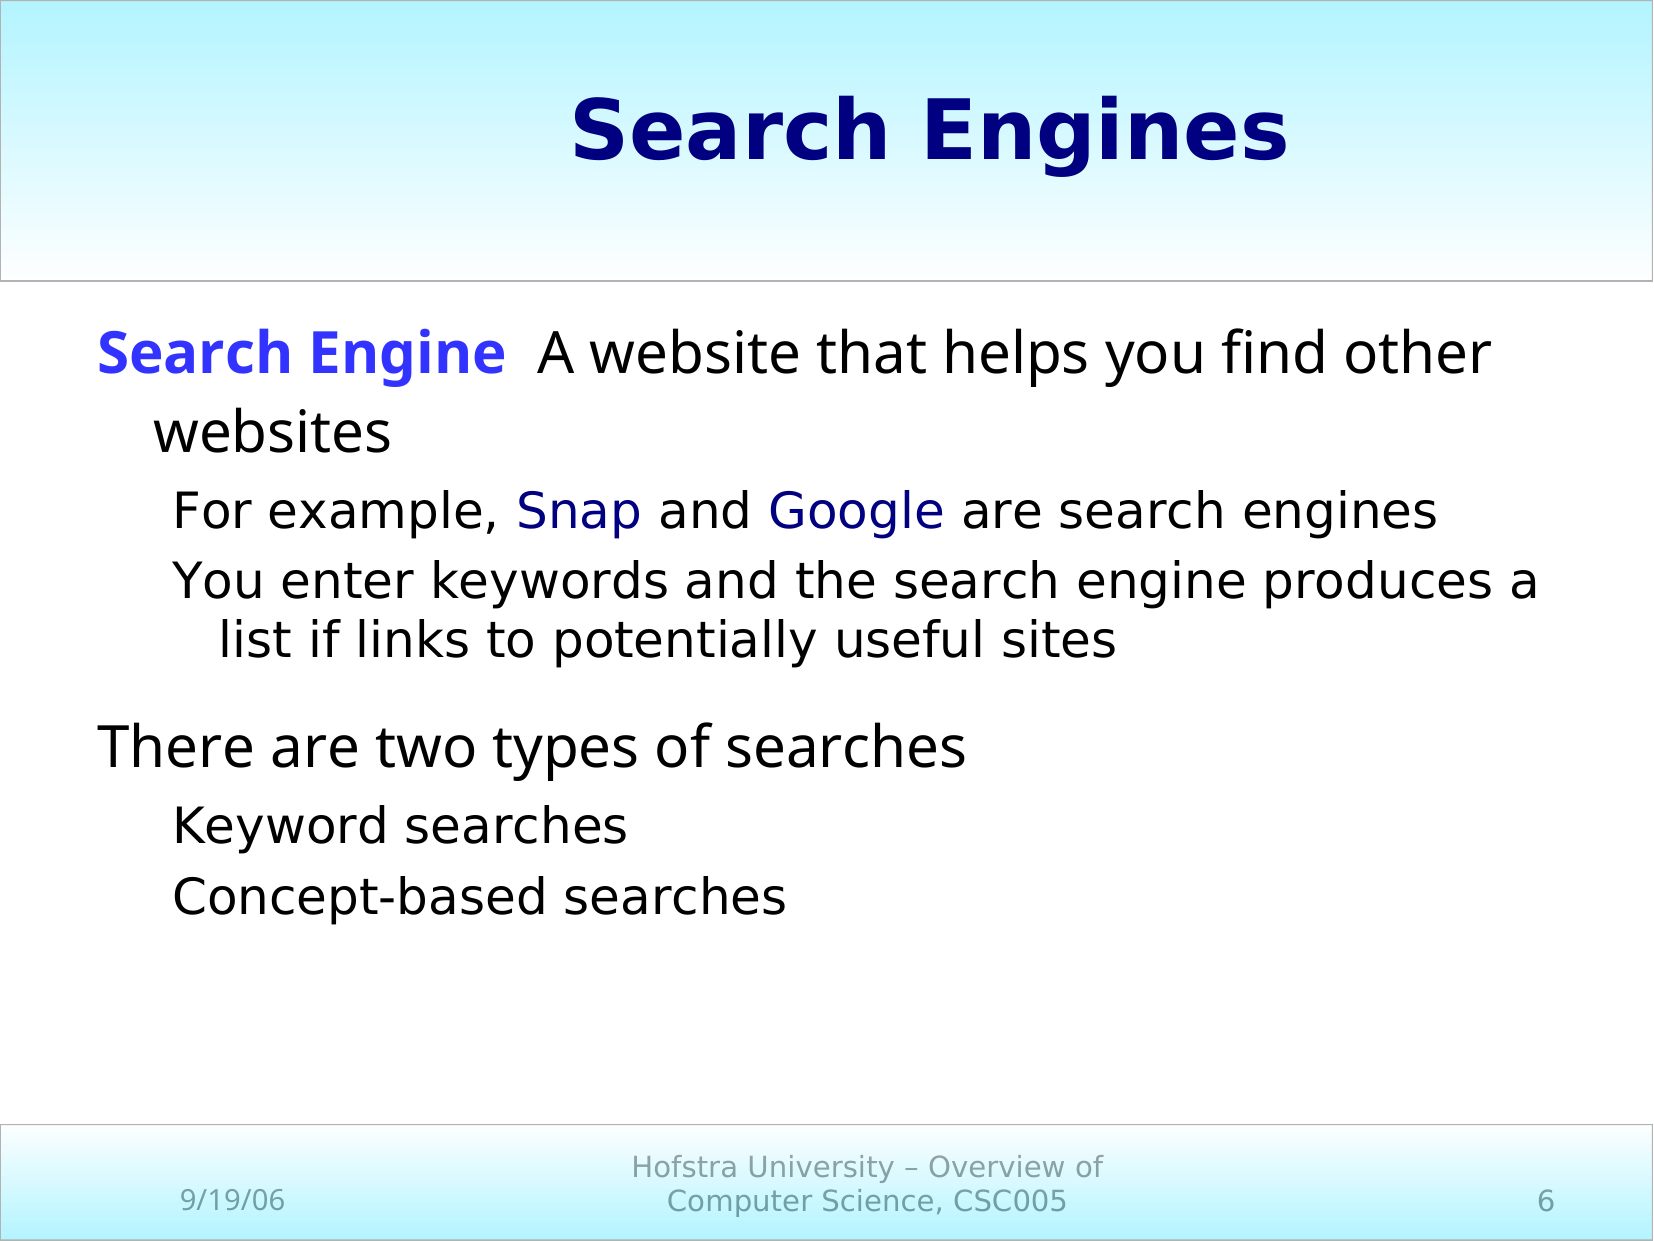

# Search Engines
Search Engine A website that helps you find other websites
For example, Snap and Google are search engines
You enter keywords and the search engine produces a list if links to potentially useful sites
There are two types of searches
Keyword searches
Concept-based searches
6